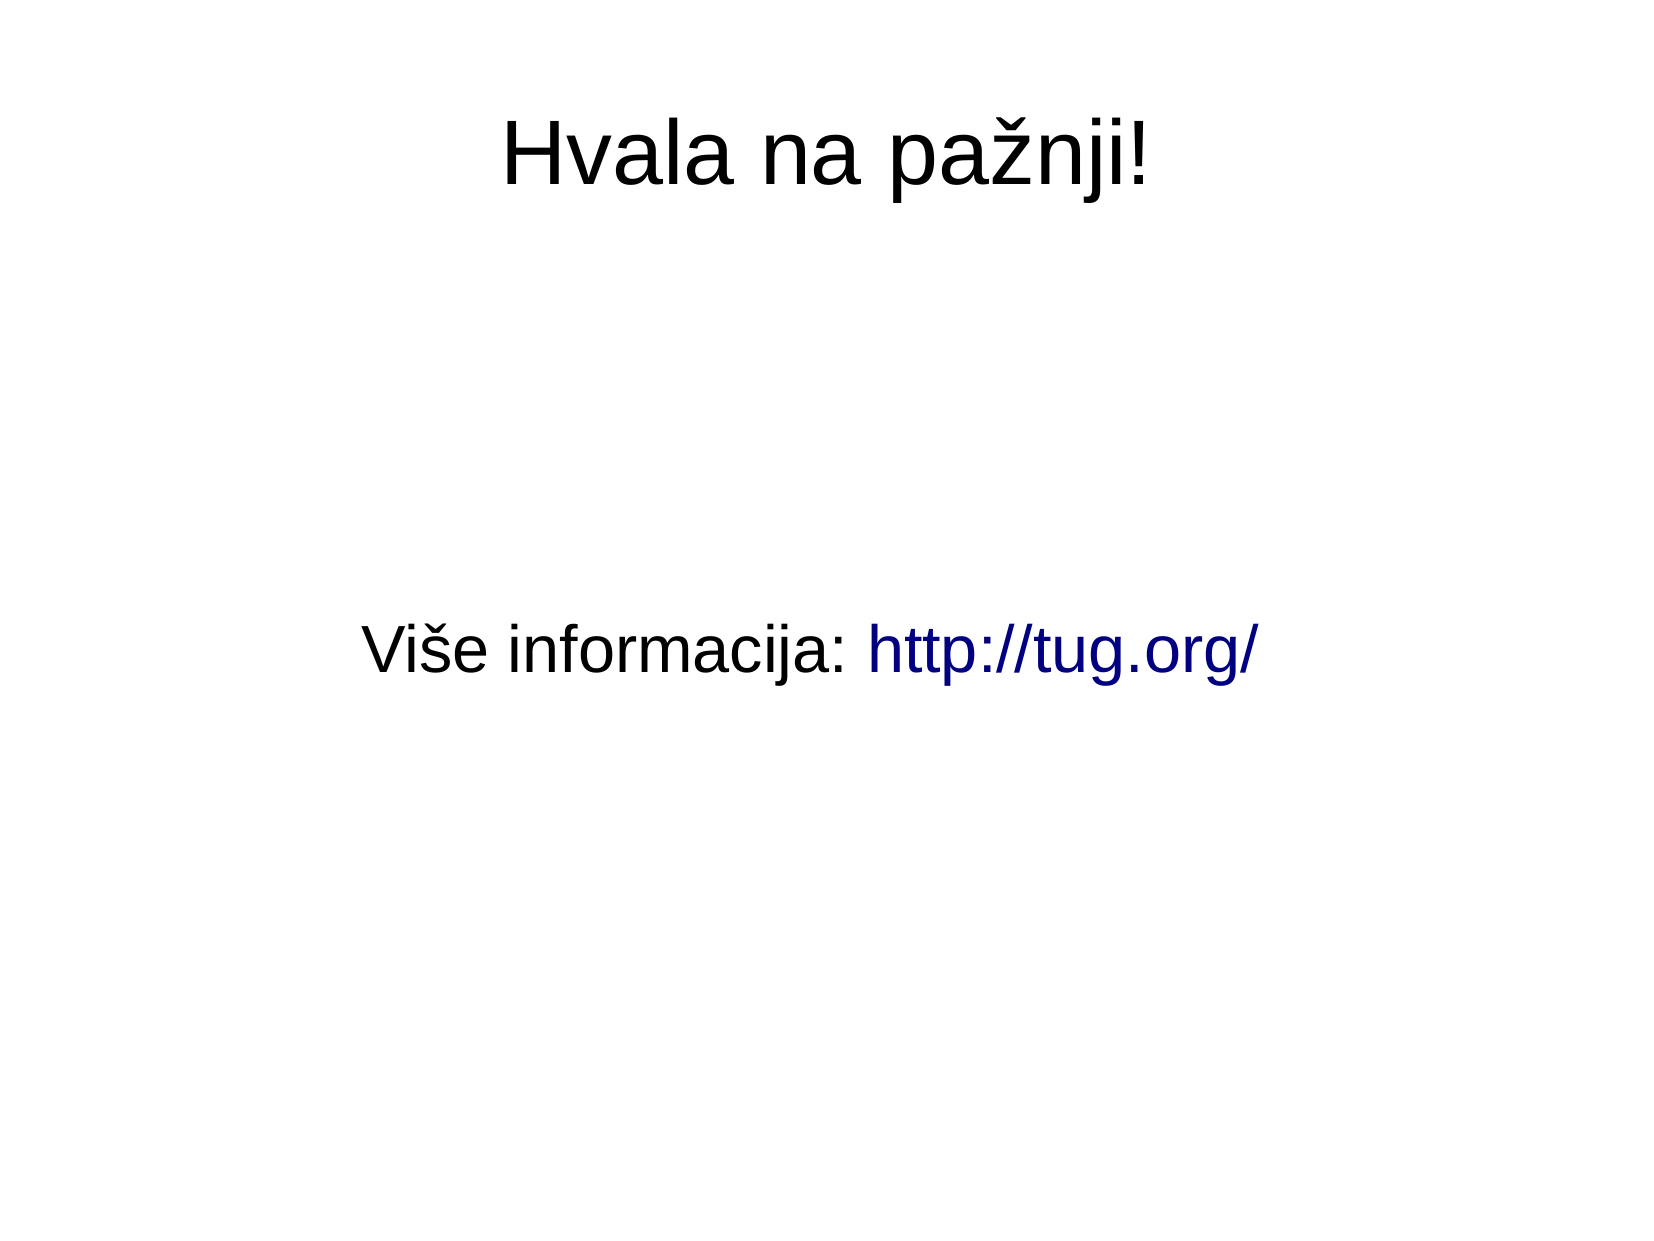

# Hvala na pažnji!
Više informacija: http://tug.org/